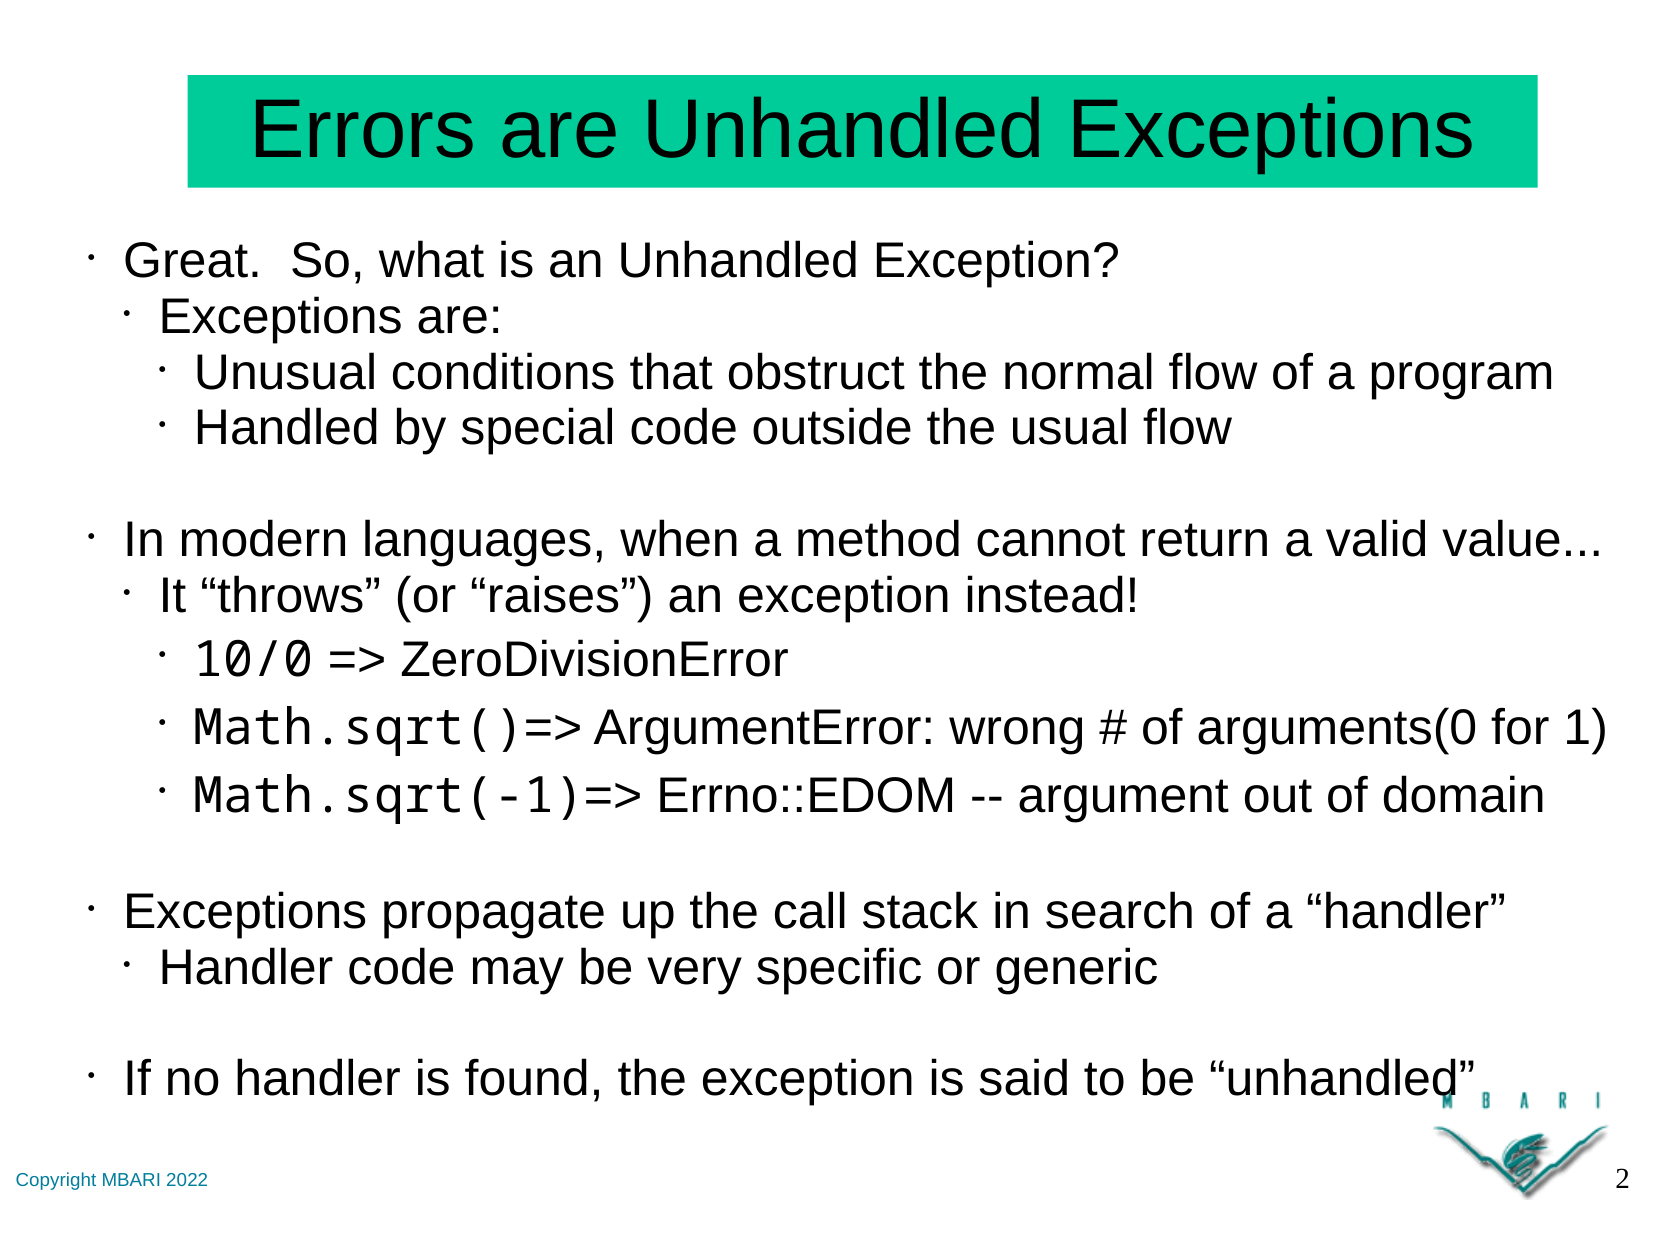

Errors are Unhandled Exceptions
Great. So, what is an Unhandled Exception?
Exceptions are:
Unusual conditions that obstruct the normal flow of a program
Handled by special code outside the usual flow
In modern languages, when a method cannot return a valid value...
It “throws” (or “raises”) an exception instead!
10/0 => ZeroDivisionError
Math.sqrt()=> ArgumentError: wrong # of arguments(0 for 1)
Math.sqrt(-1)=> Errno::EDOM -- argument out of domain
Exceptions propagate up the call stack in search of a “handler”
Handler code may be very specific or generic
If no handler is found, the exception is said to be “unhandled”